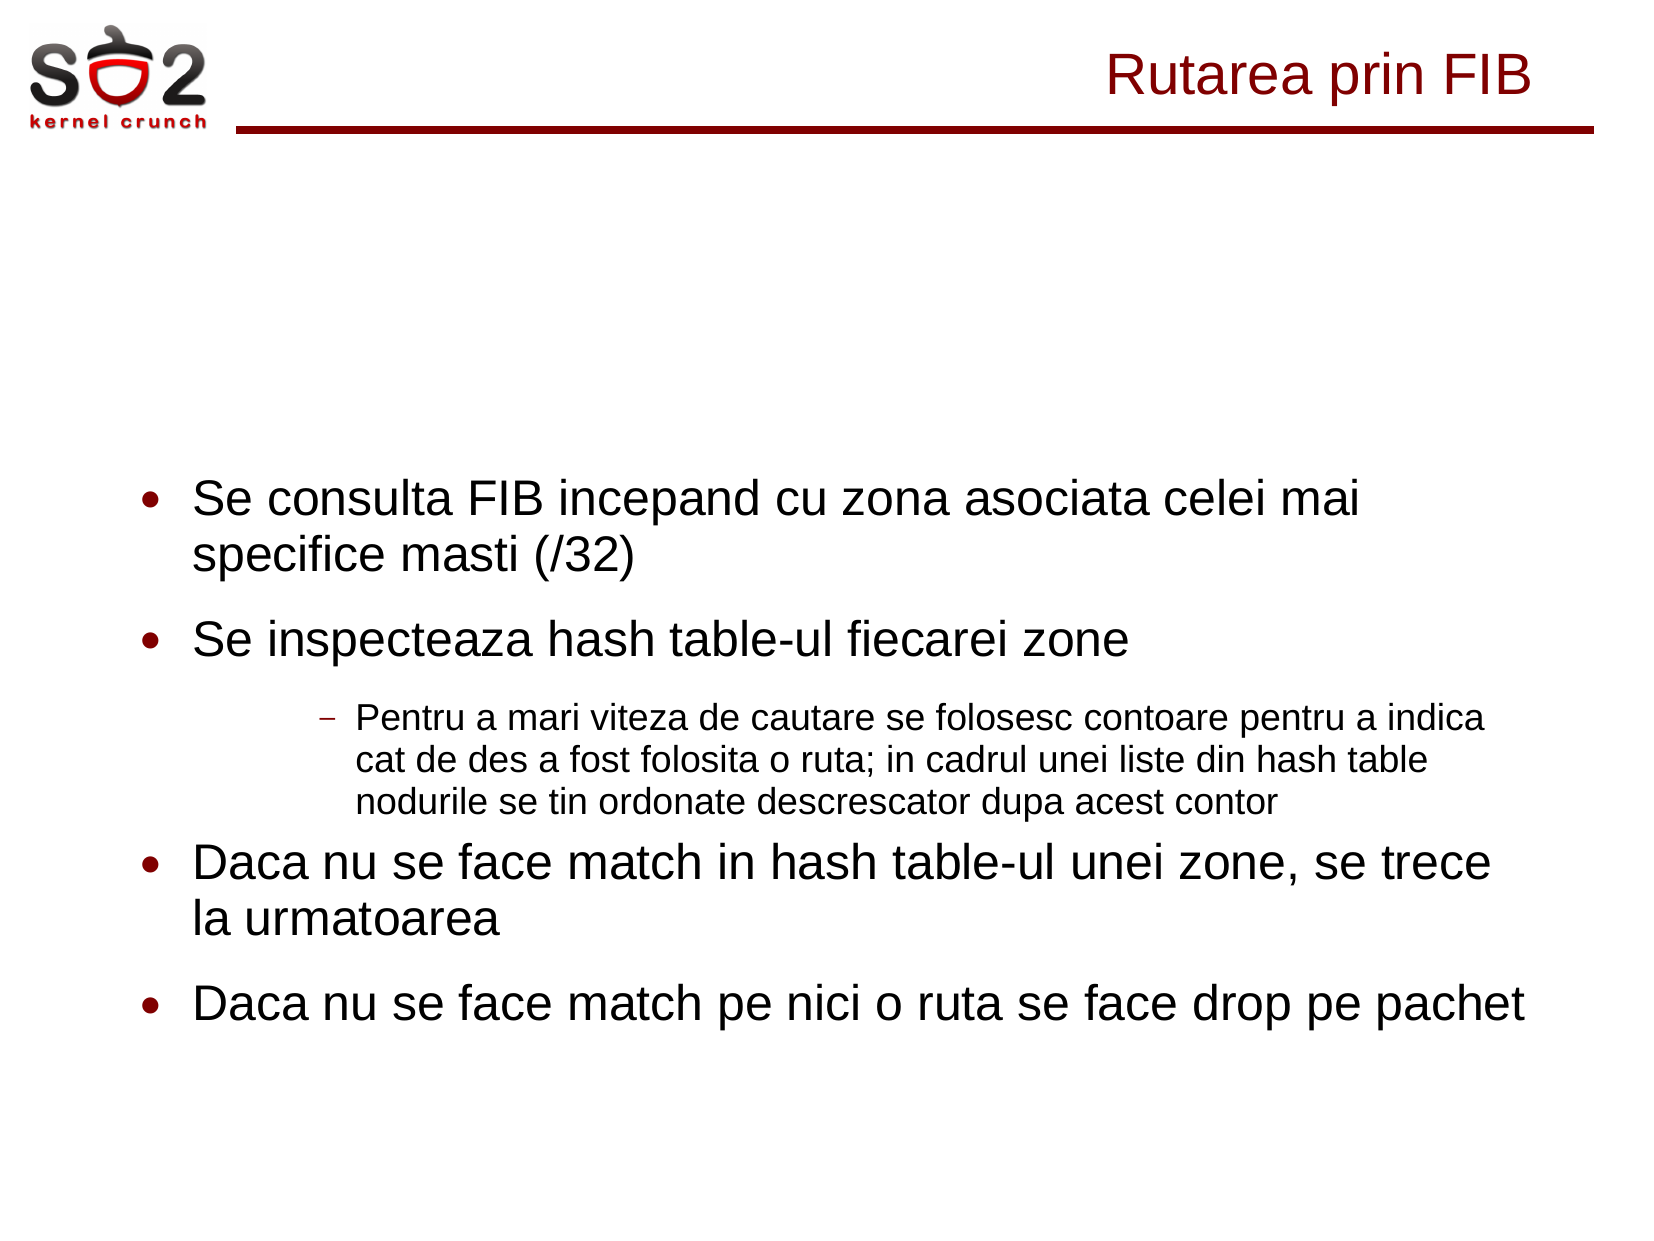

# Rutarea prin FIB
Se consulta FIB incepand cu zona asociata celei mai specifice masti (/32)
Se inspecteaza hash table-ul fiecarei zone
Pentru a mari viteza de cautare se folosesc contoare pentru a indica cat de des a fost folosita o ruta; in cadrul unei liste din hash table nodurile se tin ordonate descrescator dupa acest contor
Daca nu se face match in hash table-ul unei zone, se trece la urmatoarea
Daca nu se face match pe nici o ruta se face drop pe pachet